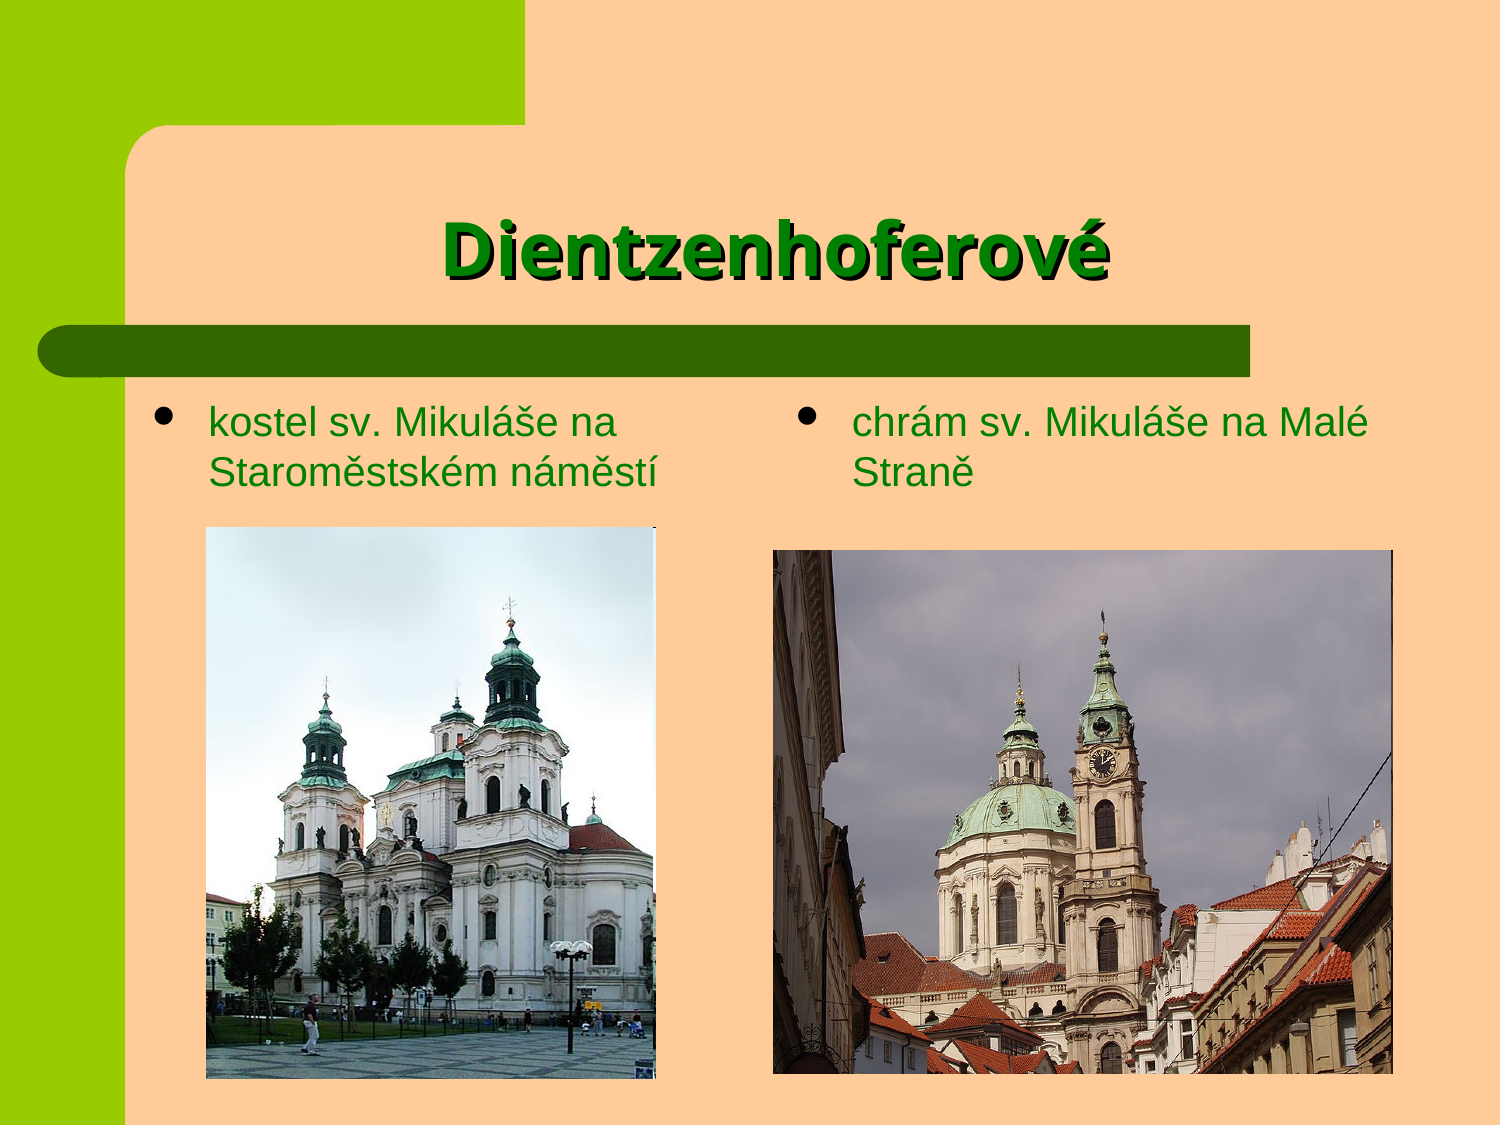

# Dientzenhoferové
kostel sv. Mikuláše na Staroměstském náměstí
chrám sv. Mikuláše na Malé Straně